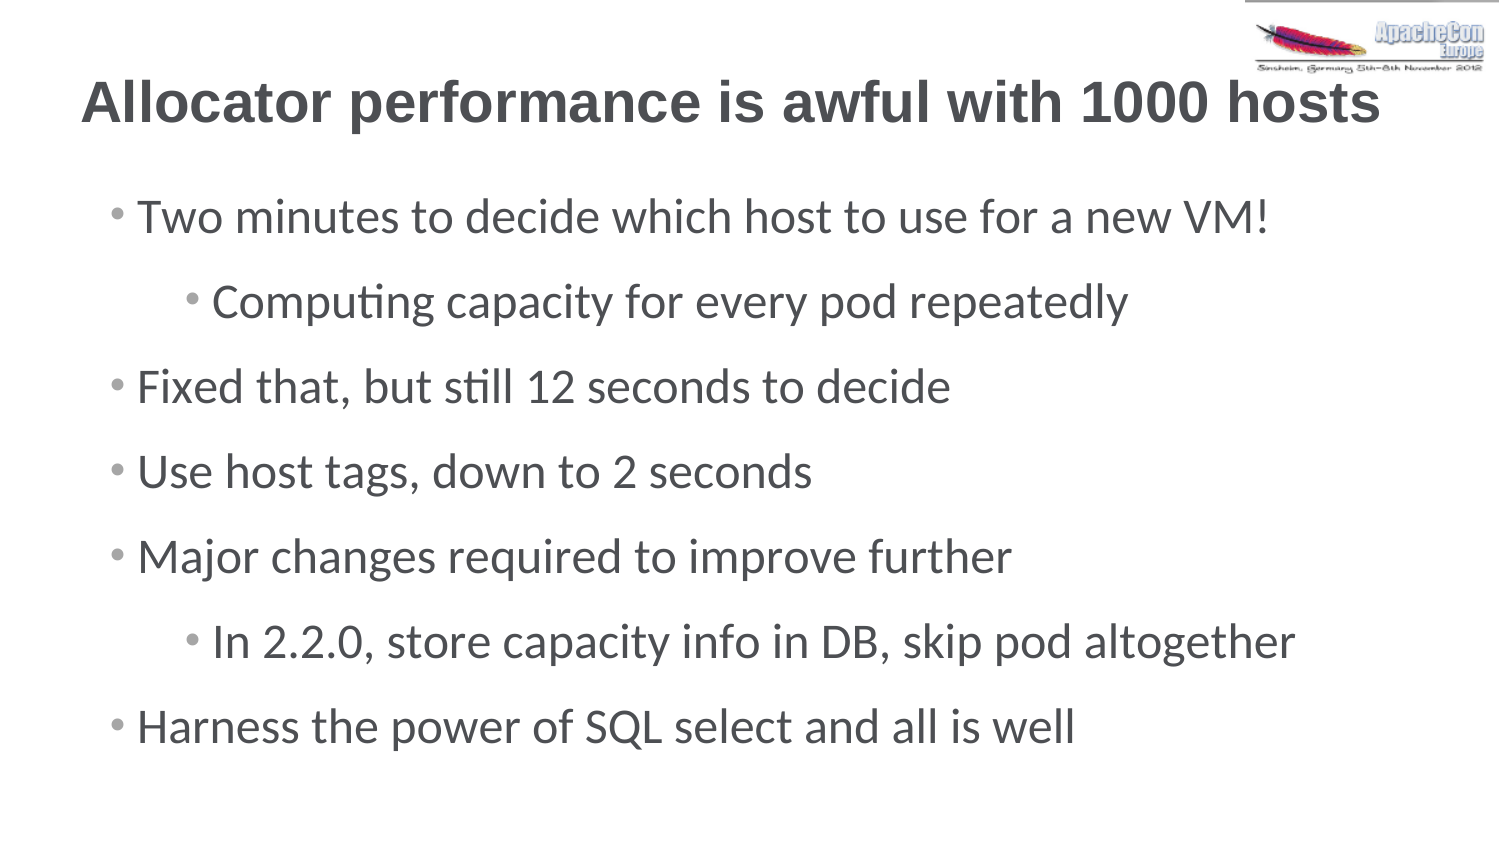

# Allocator performance is awful with 1000 hosts
Two minutes to decide which host to use for a new VM!
Computing capacity for every pod repeatedly
Fixed that, but still 12 seconds to decide
Use host tags, down to 2 seconds
Major changes required to improve further
In 2.2.0, store capacity info in DB, skip pod altogether
Harness the power of SQL select and all is well